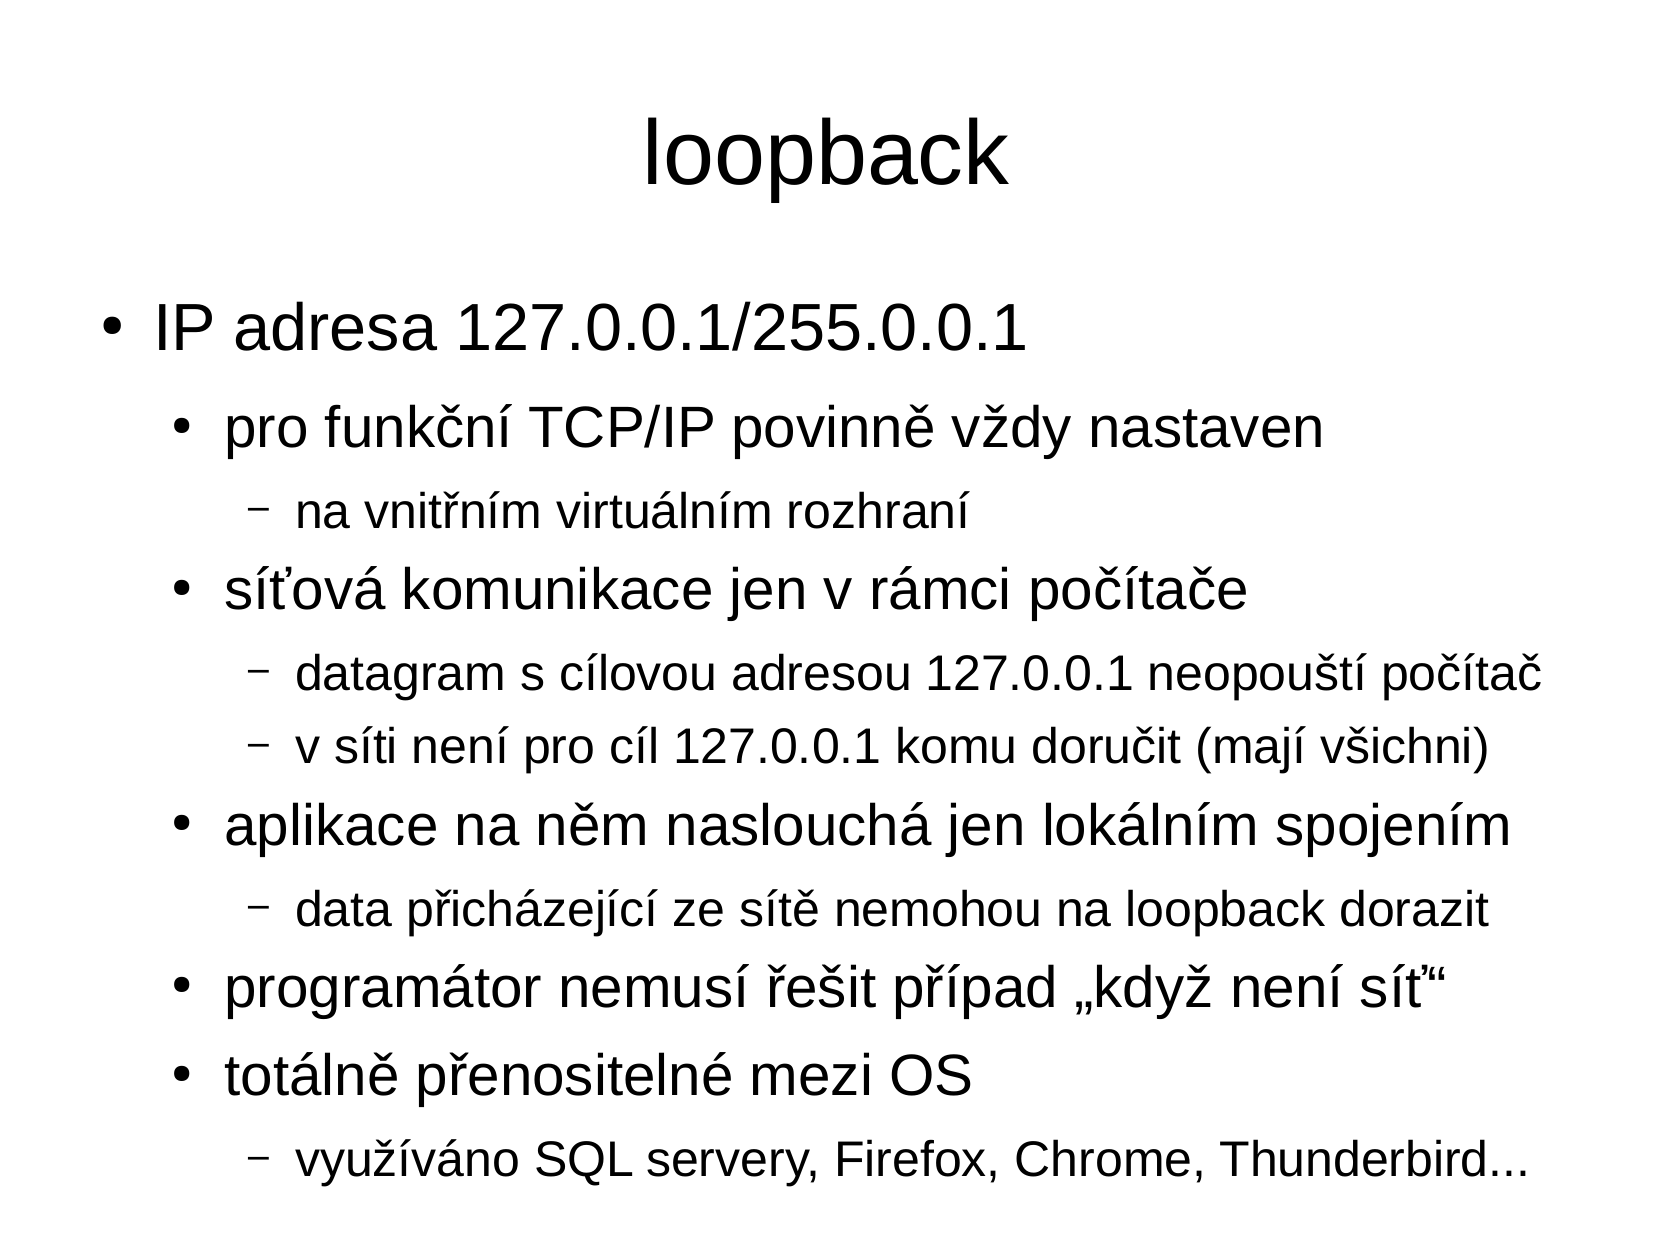

# loopback
IP adresa 127.0.0.1/255.0.0.1
pro funkční TCP/IP povinně vždy nastaven
na vnitřním virtuálním rozhraní
síťová komunikace jen v rámci počítače
datagram s cílovou adresou 127.0.0.1 neopouští počítač
v síti není pro cíl 127.0.0.1 komu doručit (mají všichni)
aplikace na něm naslouchá jen lokálním spojením
data přicházející ze sítě nemohou na loopback dorazit
programátor nemusí řešit případ „když není síť“
totálně přenositelné mezi OS
využíváno SQL servery, Firefox, Chrome, Thunderbird...